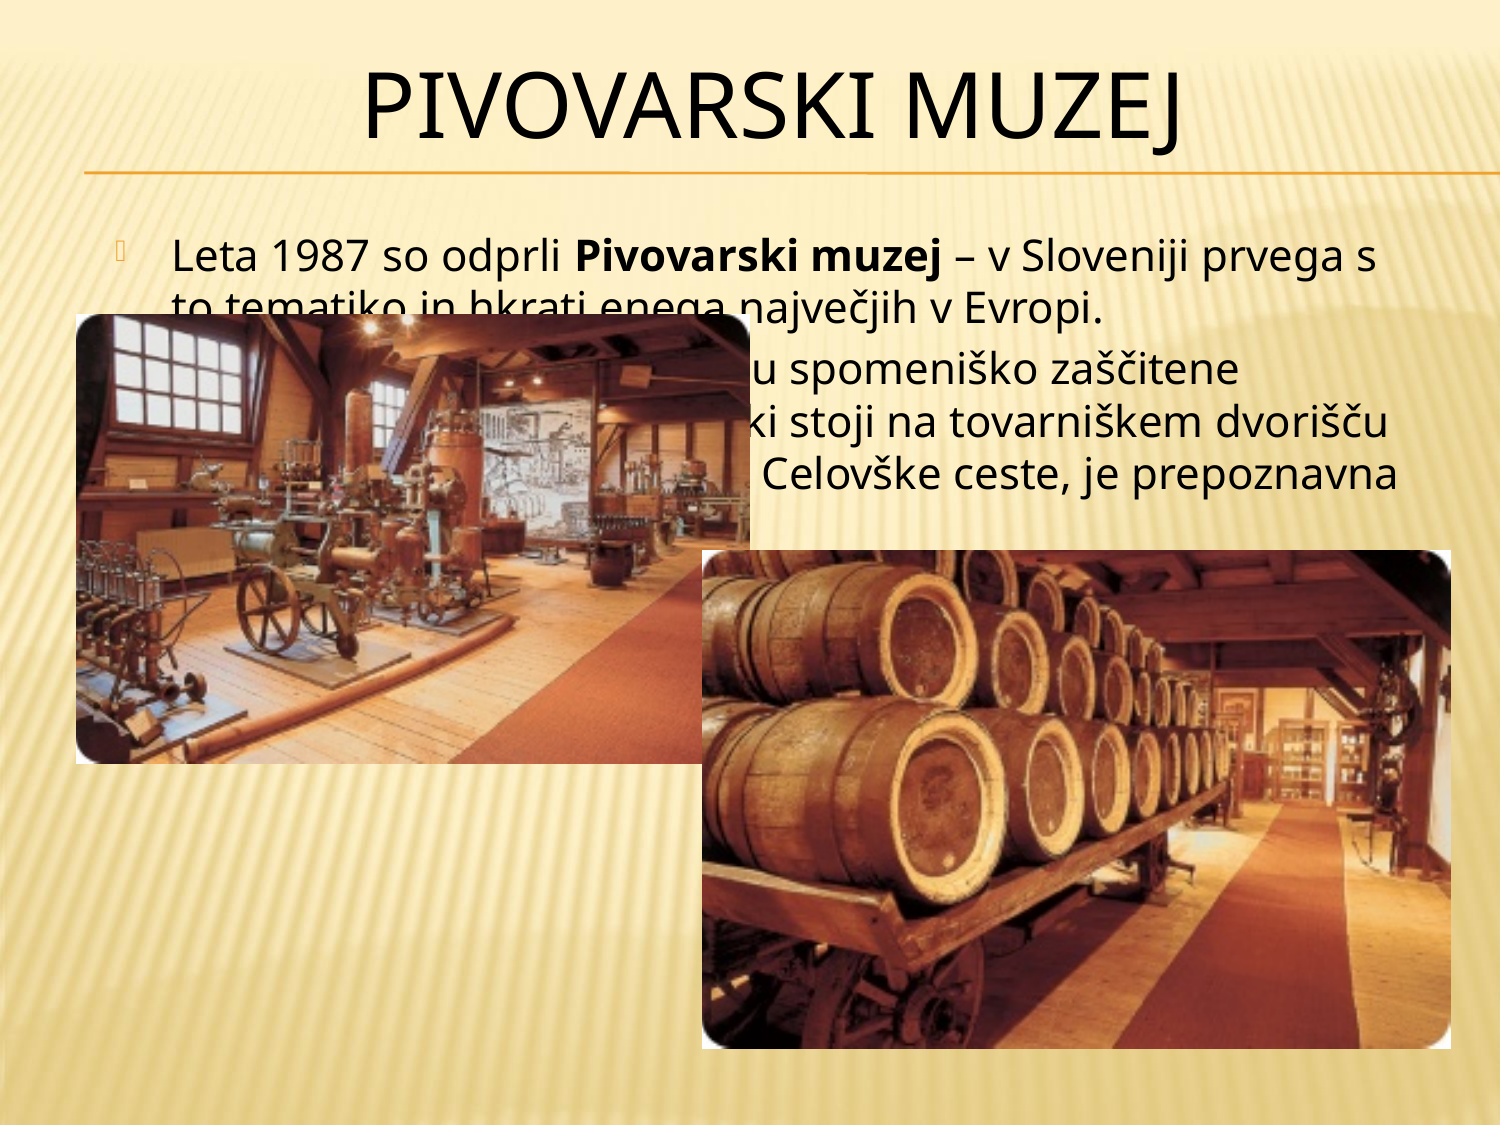

# PIVOVARSKI MUZEJ
Leta 1987 so odprli Pivovarski muzej – v Sloveniji prvega s to tematiko in hkrati enega največjih v Evropi.
Muzej je urejen na podstrešju spomeniško zaščitene opuščene sladarne. Stavba, ki stoji na tovarniškem dvorišču oziroma na križišču Ruske in Celovške ceste, je prepoznavna po dveh značilnih dimnikih.